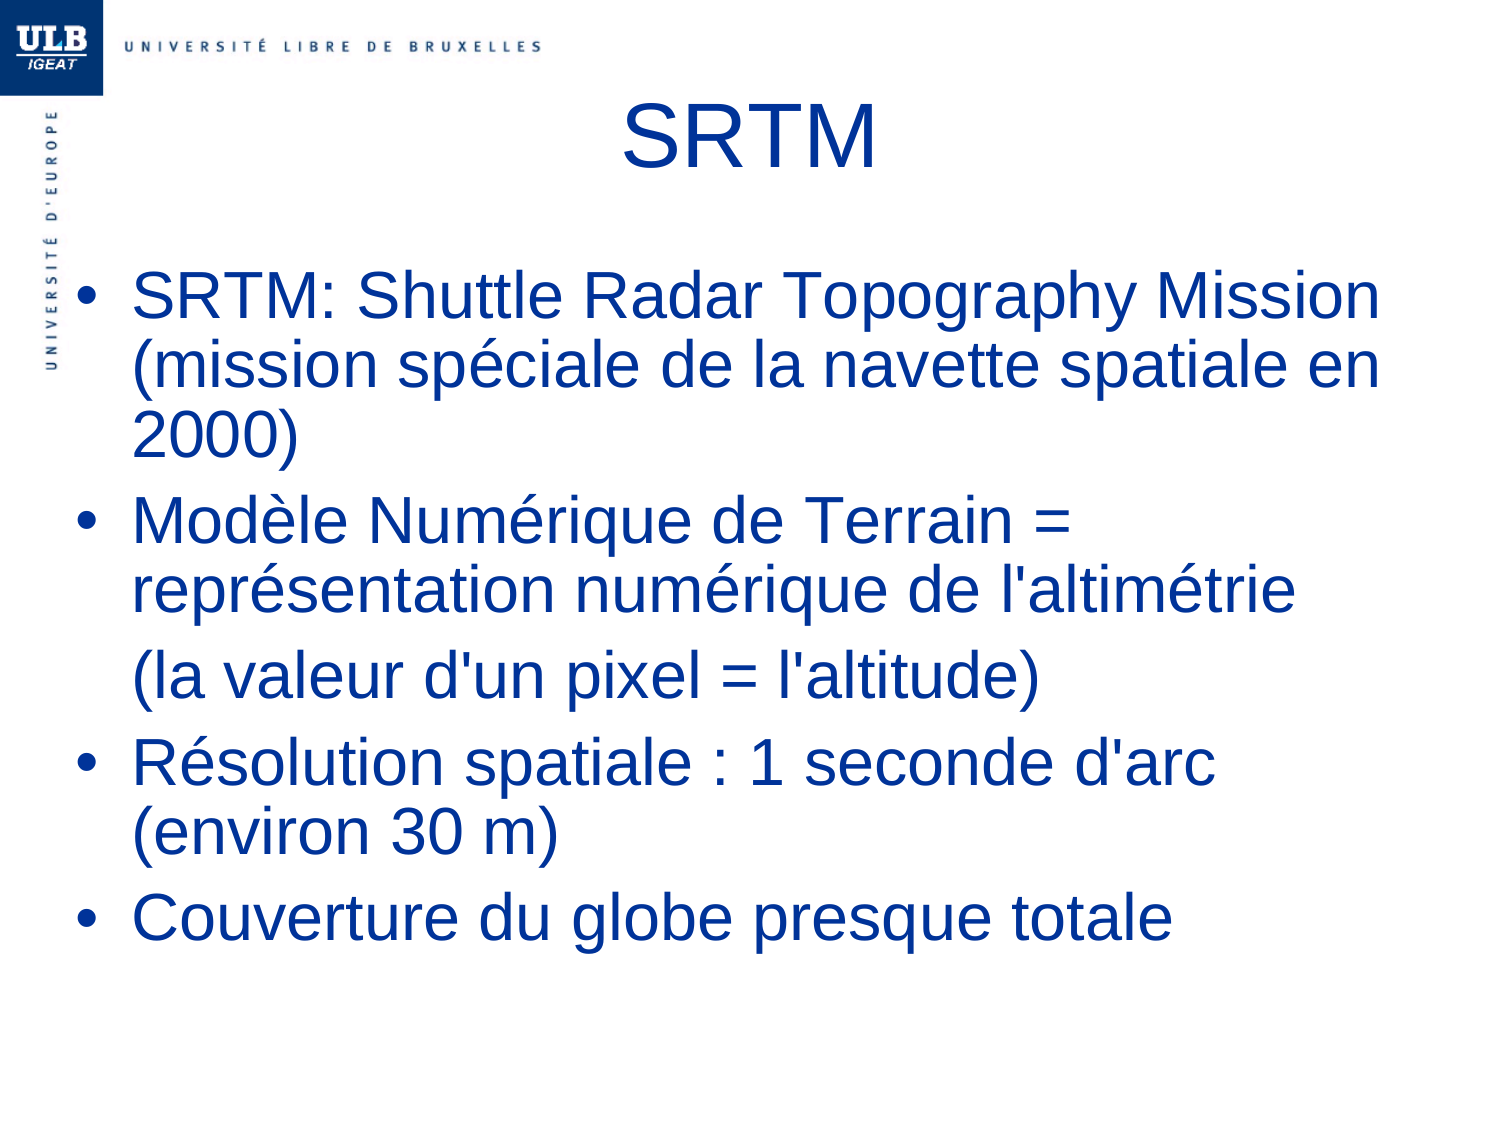

# SRTM
SRTM: Shuttle Radar Topography Mission (mission spéciale de la navette spatiale en 2000)
Modèle Numérique de Terrain = représentation numérique de l'altimétrie
(la valeur d'un pixel = l'altitude)
Résolution spatiale : 1 seconde d'arc (environ 30 m)
Couverture du globe presque totale